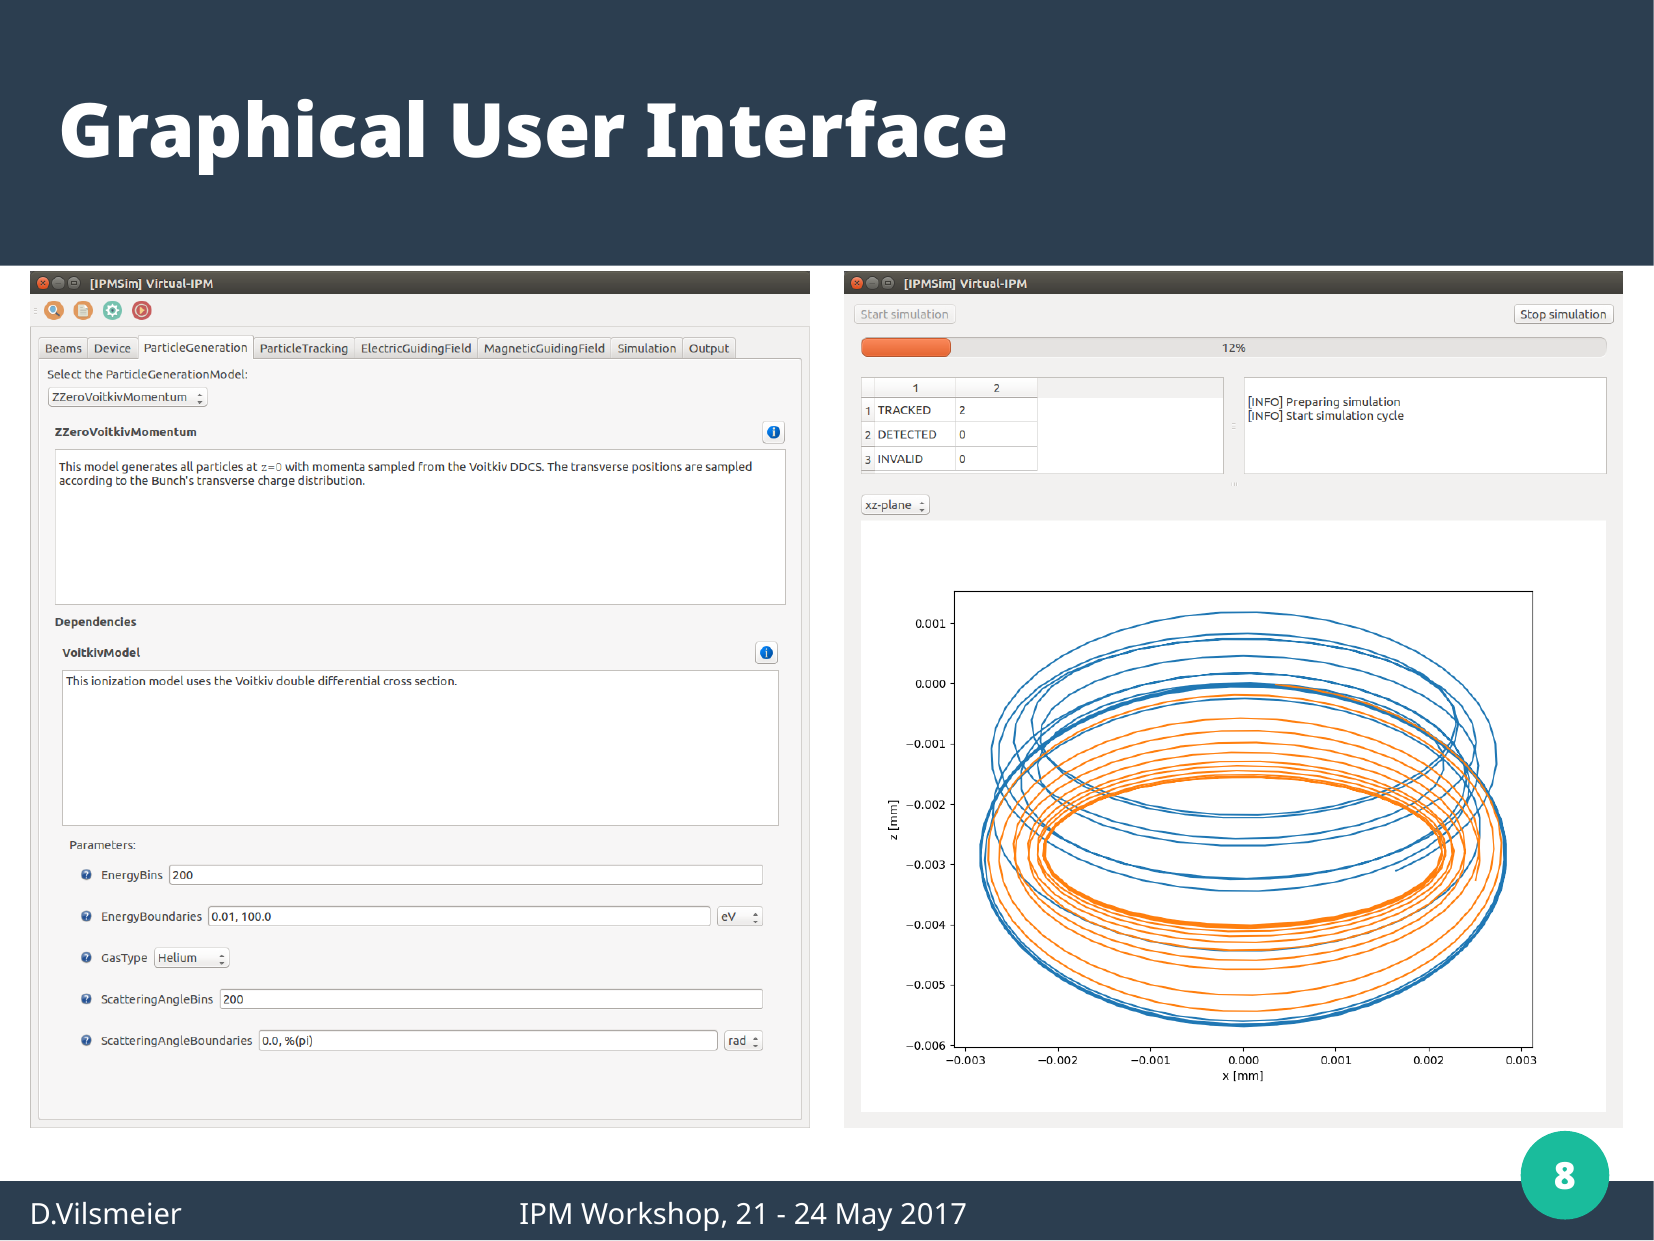

# Graphical User Interface
8
D.Vilsmeier IPM Workshop, 21 - 24 May 2017